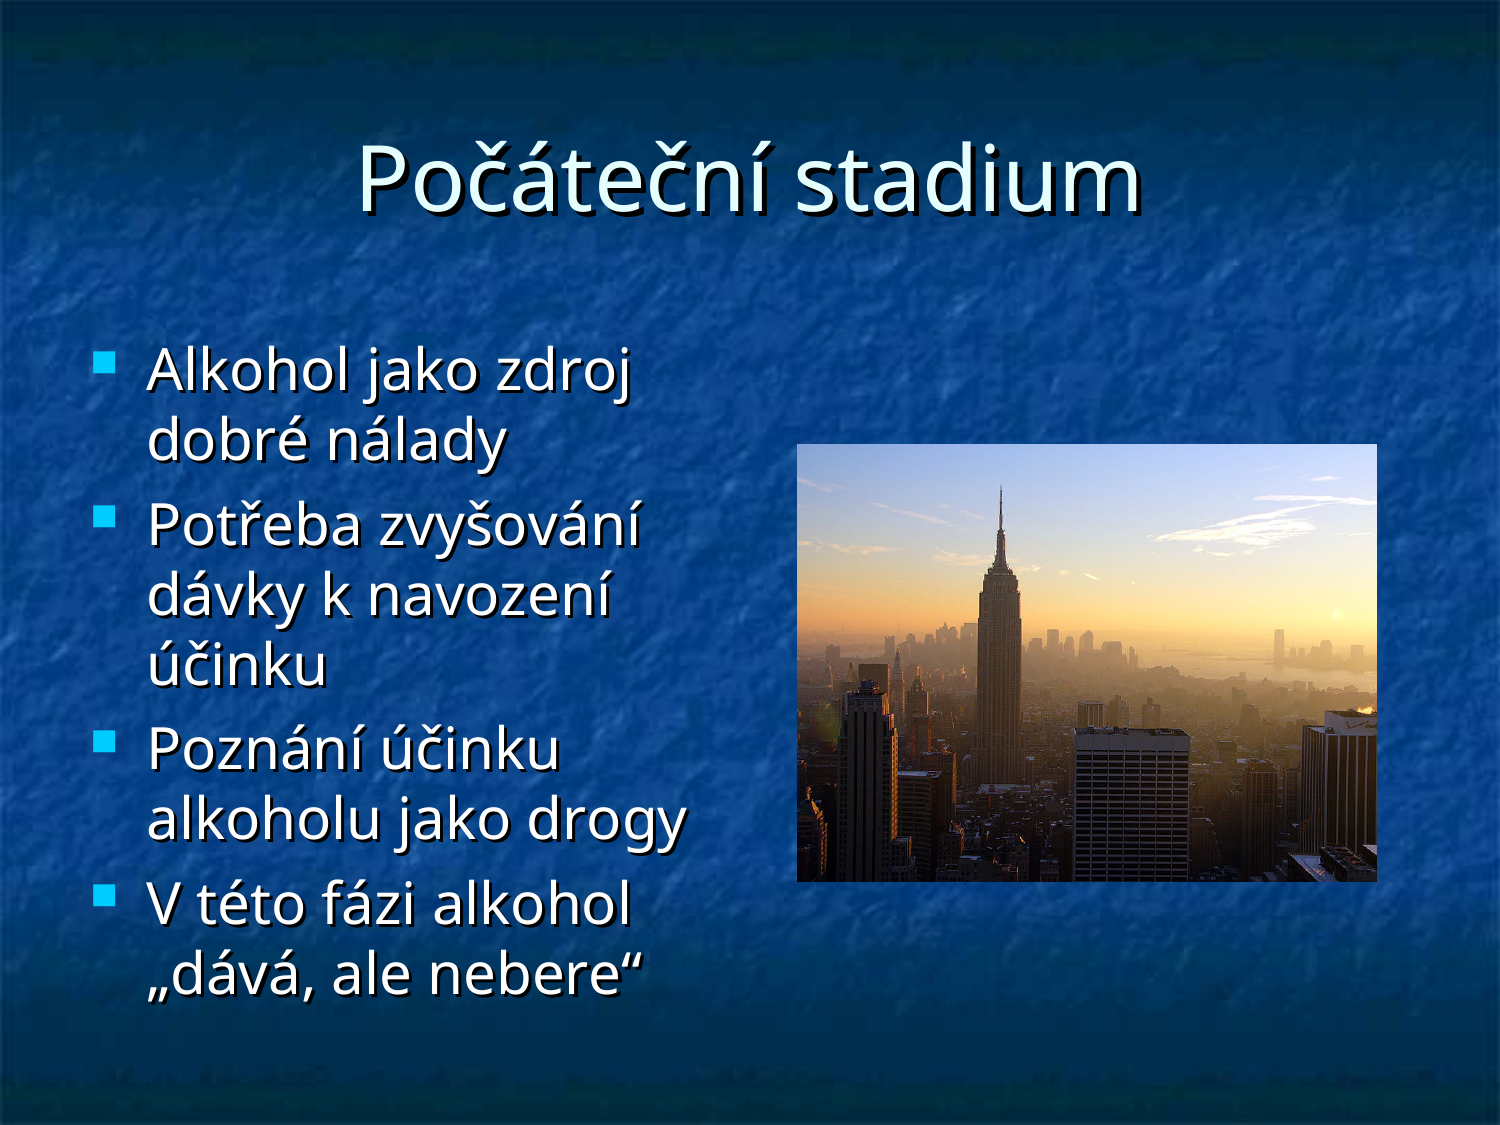

# Počáteční stadium
Alkohol jako zdroj dobré nálady
Potřeba zvyšování dávky k navození účinku
Poznání účinku alkoholu jako drogy
V této fázi alkohol „dává, ale nebere“